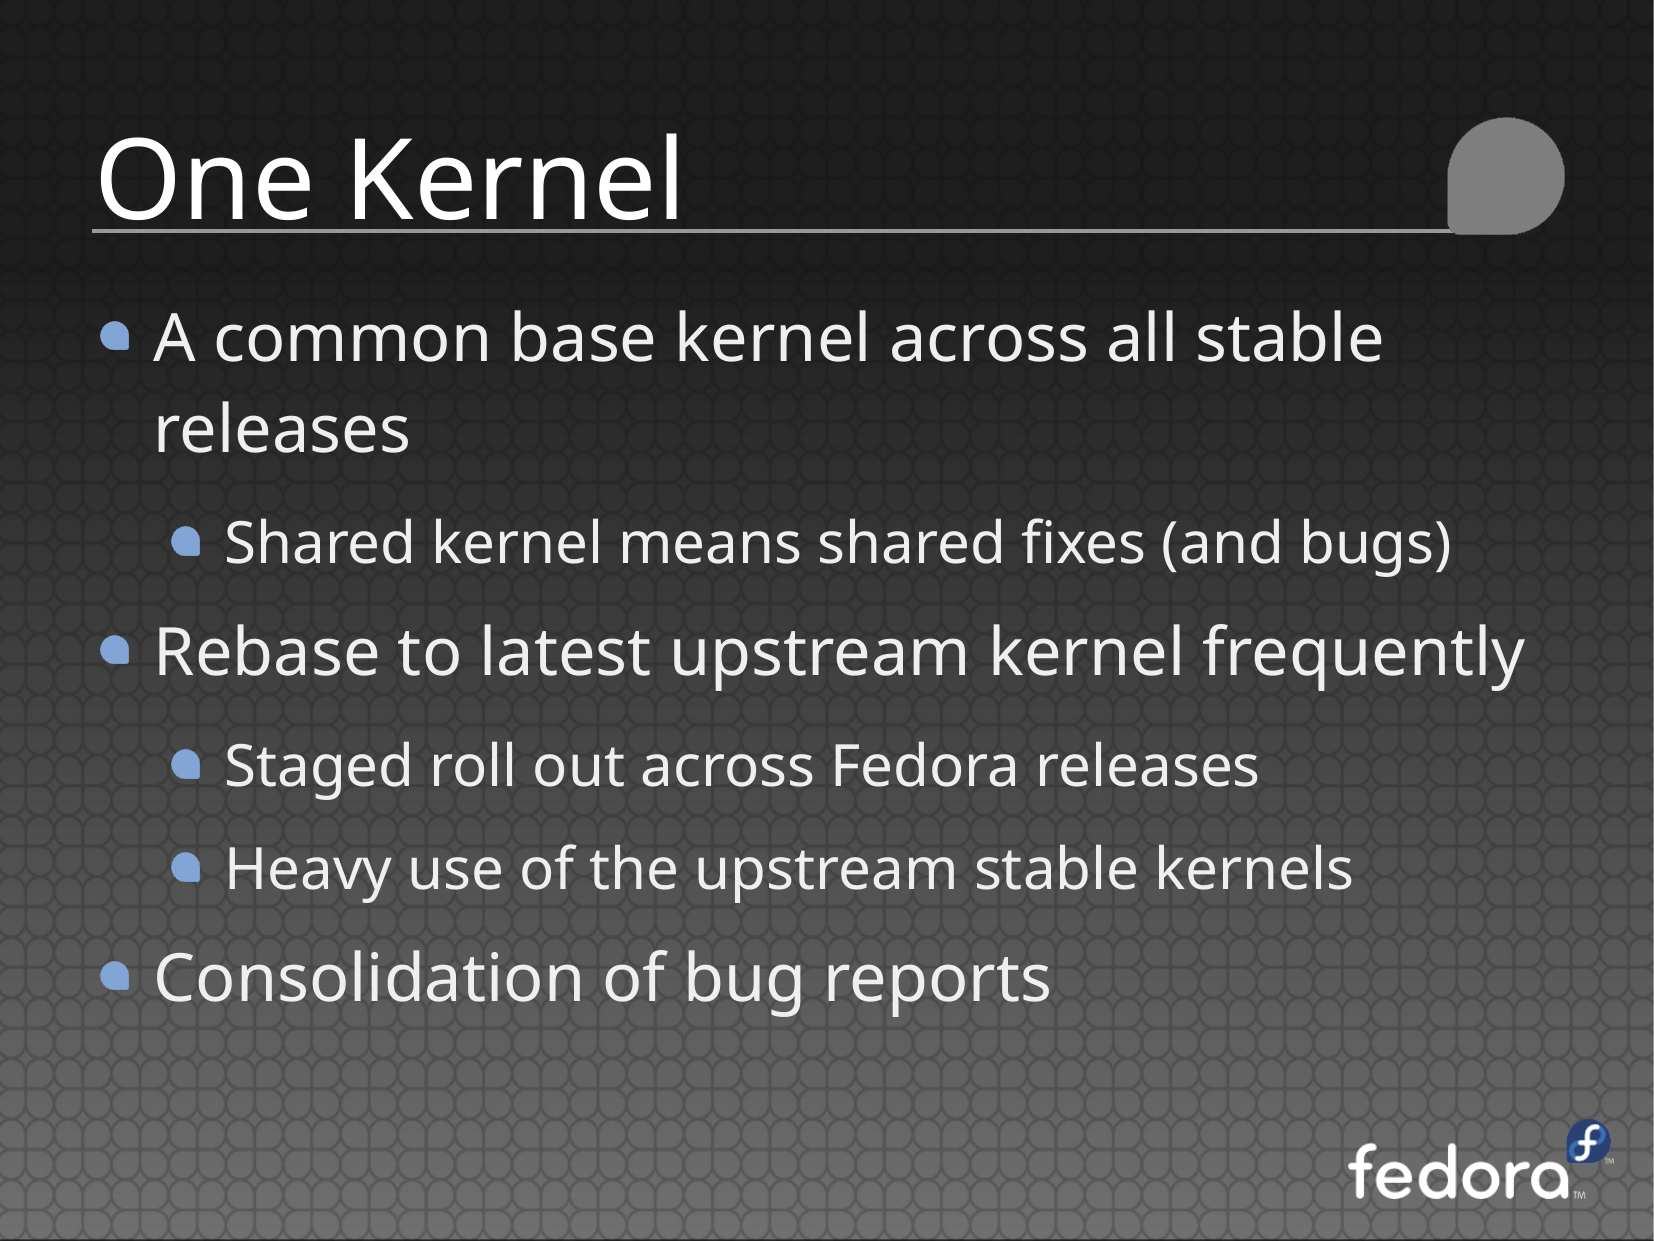

One Kernel
# A common base kernel across all stable releases
Shared kernel means shared fixes (and bugs)
Rebase to latest upstream kernel frequently
Staged roll out across Fedora releases
Heavy use of the upstream stable kernels
Consolidation of bug reports